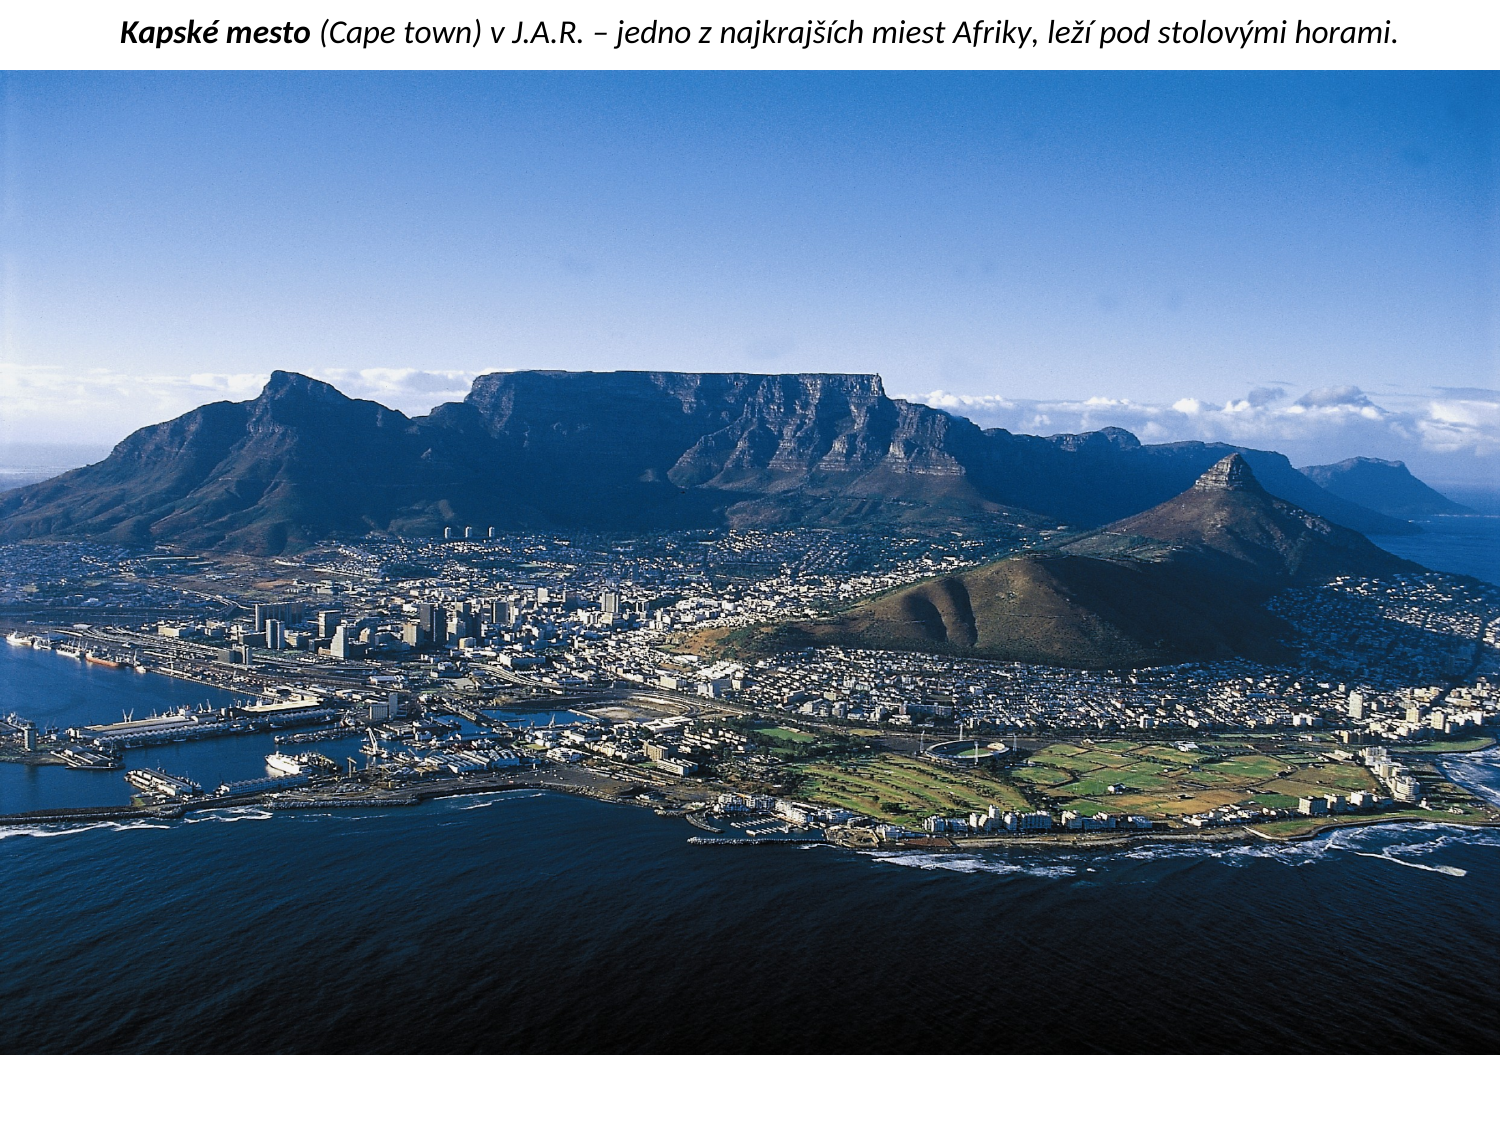

Kapské mesto (Cape town) v J.A.R. – jedno z najkrajších miest Afriky, leží pod stolovými horami.
#